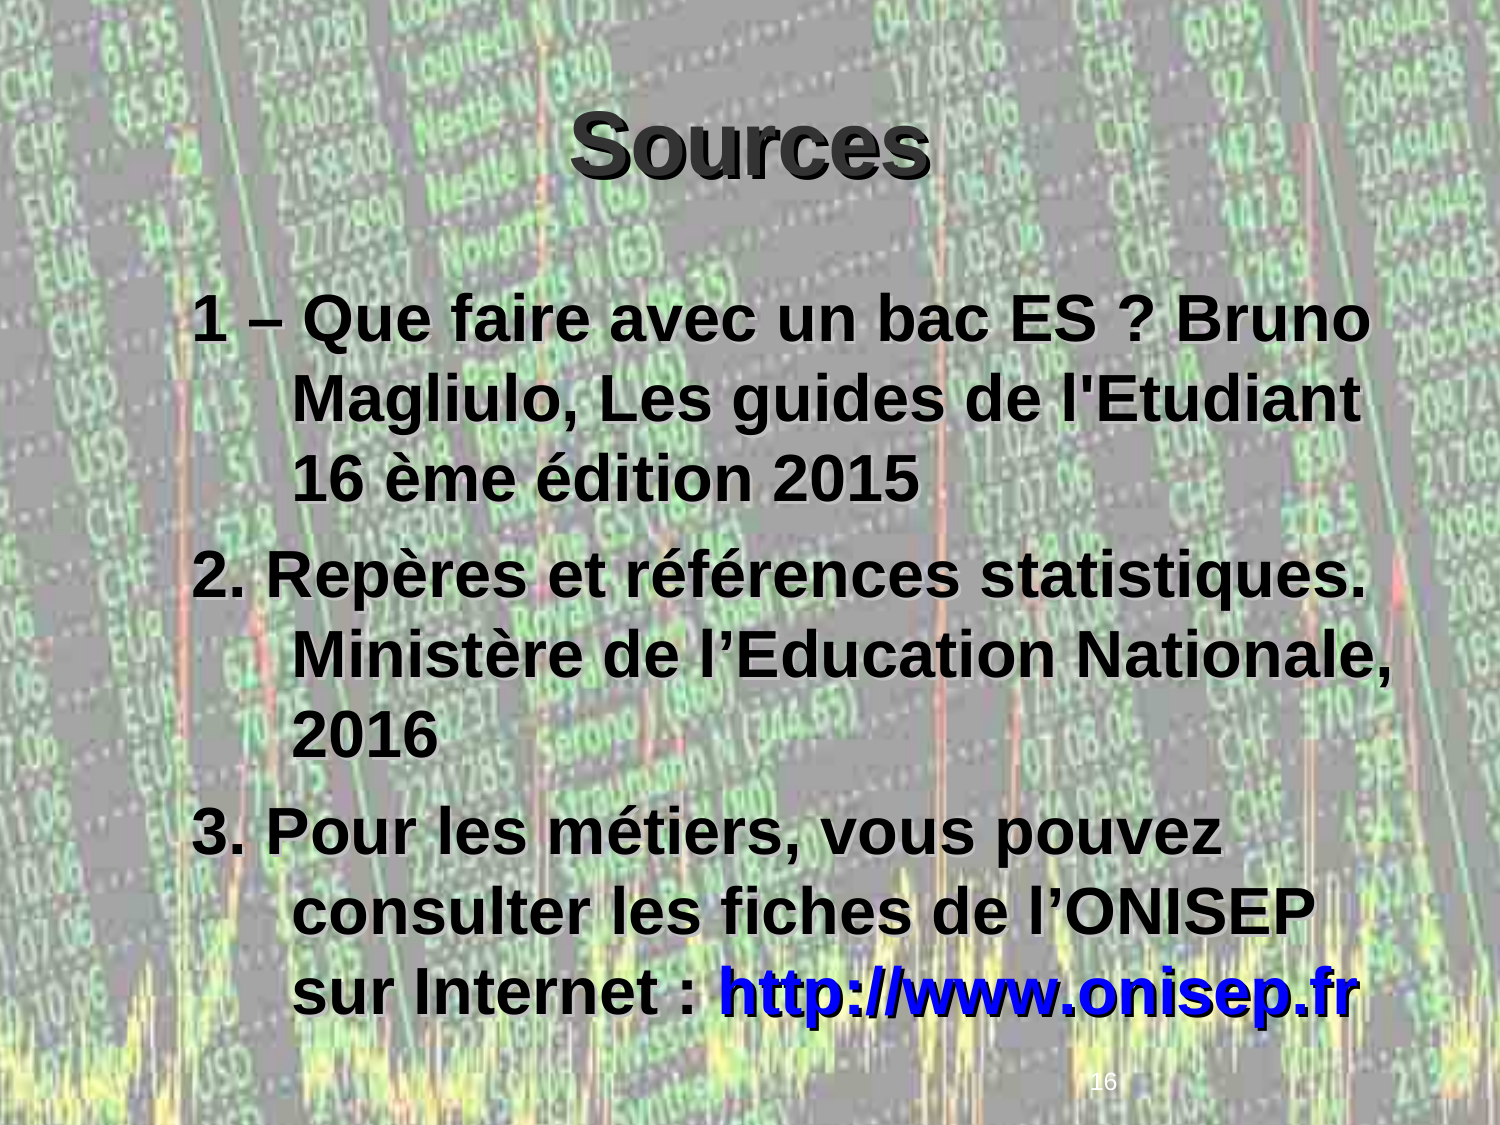

# Sources
1 – Que faire avec un bac ES ? Bruno Magliulo, Les guides de l'Etudiant 16 ème édition 2015
2. Repères et références statistiques. Ministère de l’Education Nationale, 2016
3. Pour les métiers, vous pouvez consulter les fiches de l’ONISEP sur Internet : http://www.onisep.fr